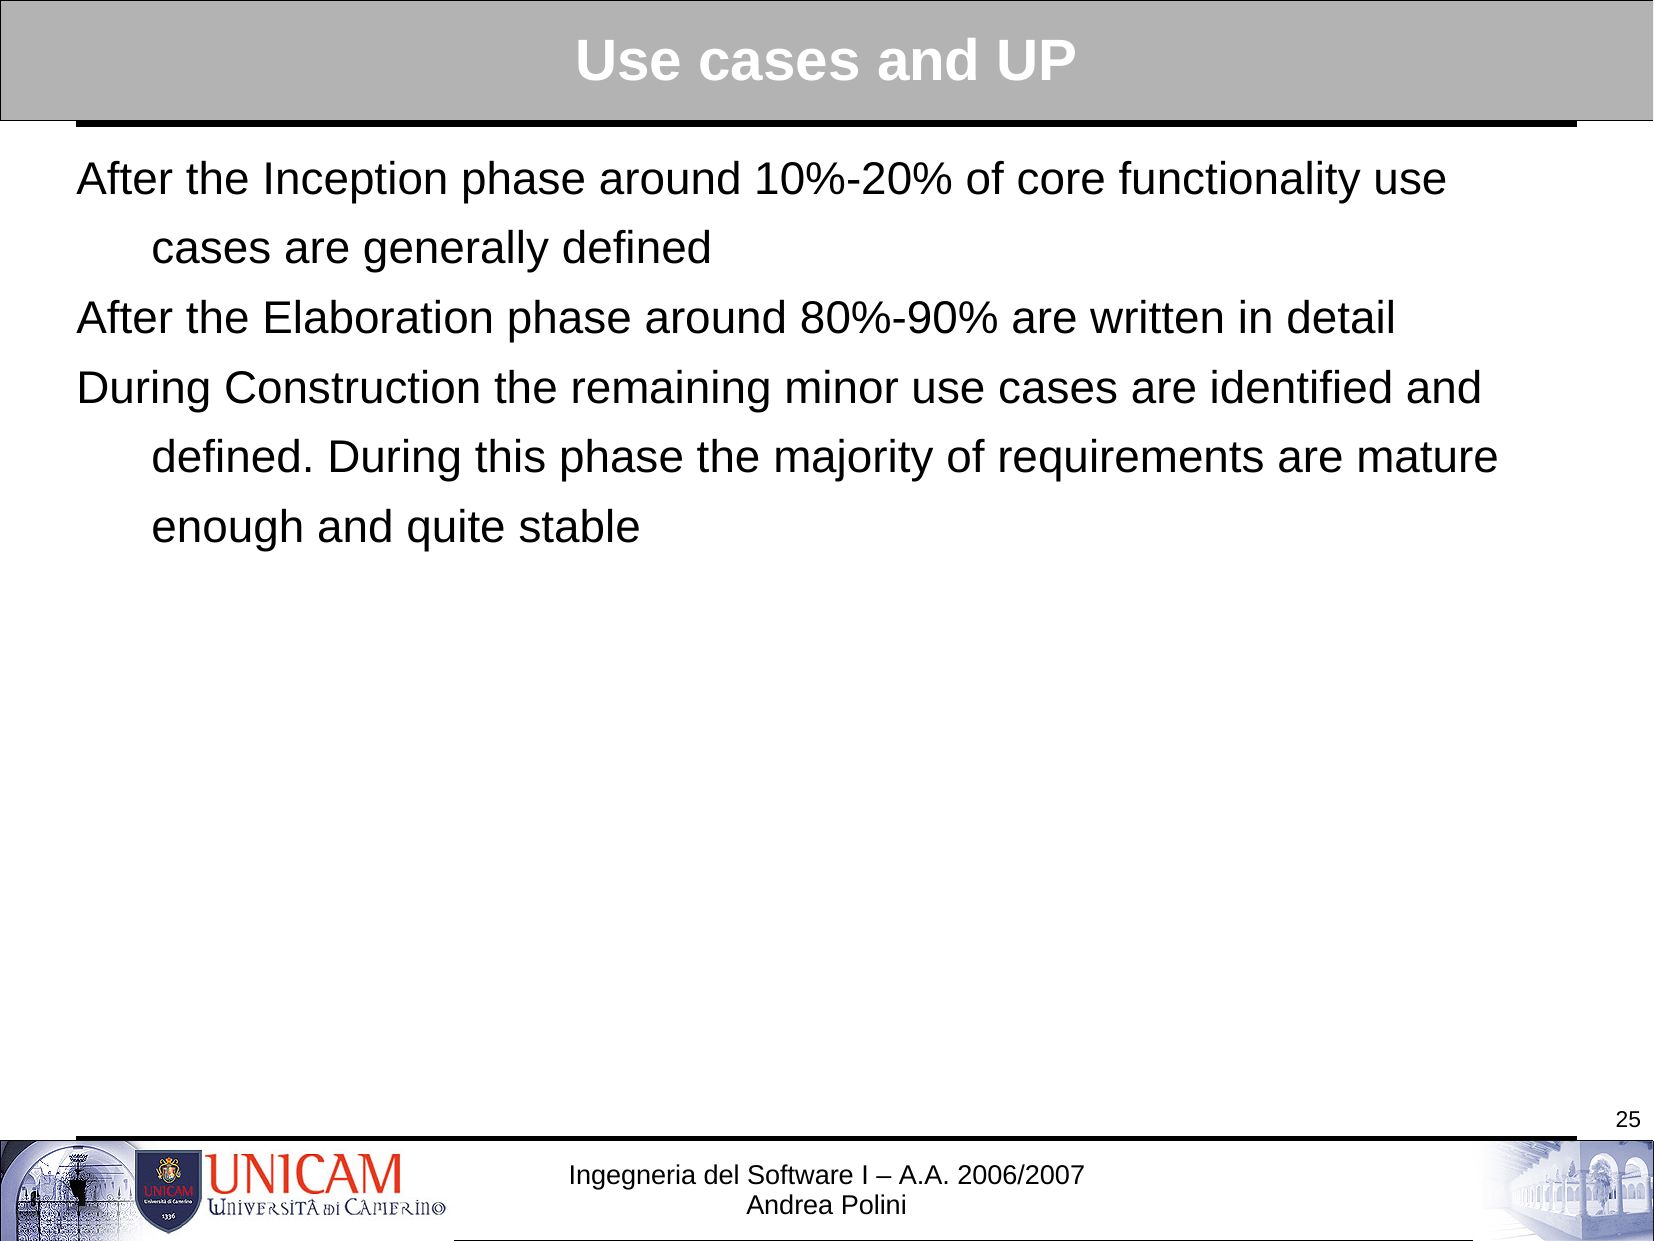

# Use cases and UP
After the Inception phase around 10%-20% of core functionality use cases are generally defined
After the Elaboration phase around 80%-90% are written in detail
During Construction the remaining minor use cases are identified and defined. During this phase the majority of requirements are mature enough and quite stable
25